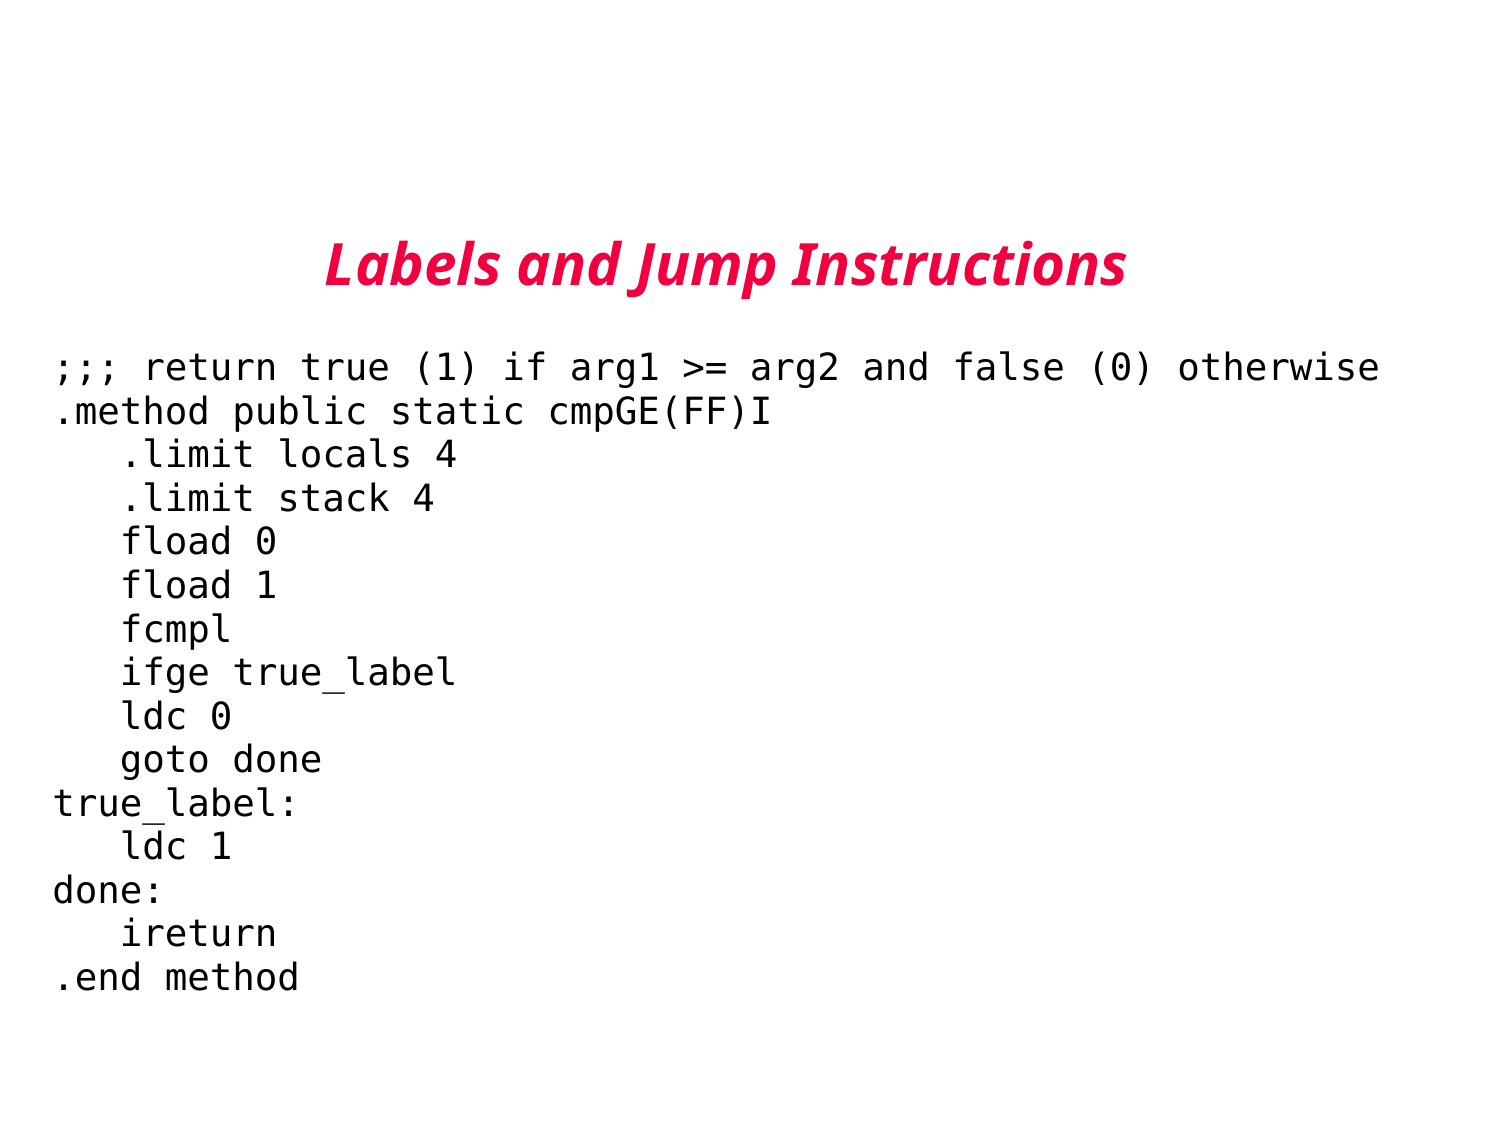

# Labels and Jump Instructions
;;; return true (1) if arg1 >= arg2 and false (0) otherwise
.method public static cmpGE(FF)I
 .limit locals 4
 .limit stack 4
 fload 0
 fload 1
 fcmpl
 ifge true_label
 ldc 0
 goto done
true_label:
 ldc 1
done:
 ireturn
.end method
16